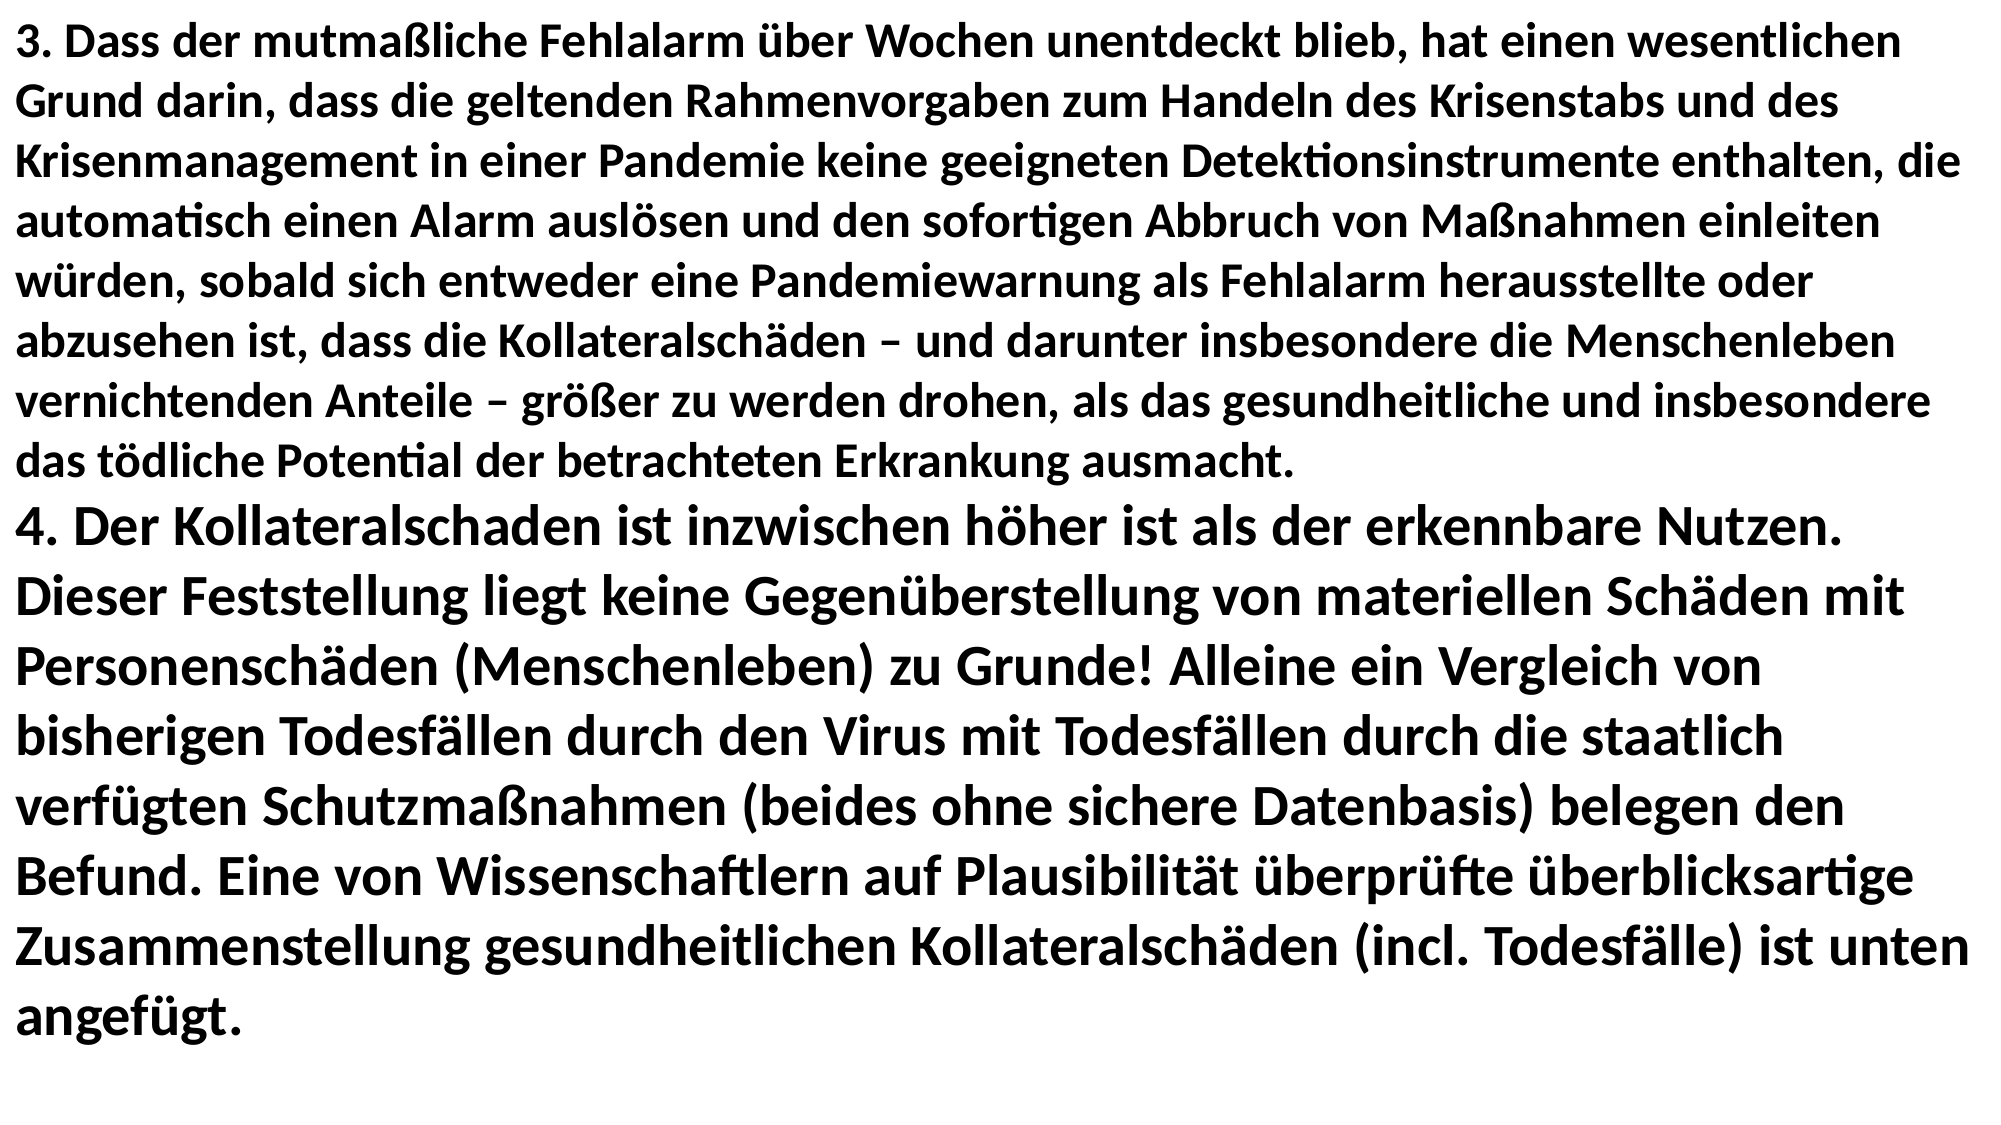

3. Dass der mutmaßliche Fehlalarm über Wochen unentdeckt blieb, hat einen wesentlichen Grund darin, dass die geltenden Rahmenvorgaben zum Handeln des Krisenstabs und des Krisenmanagement in einer Pandemie keine geeigneten Detektionsinstrumente enthalten, die automatisch einen Alarm auslösen und den sofortigen Abbruch von Maßnahmen einleiten würden, sobald sich entweder eine Pandemiewarnung als Fehlalarm herausstellte oder abzusehen ist, dass die Kollateralschäden – und darunter insbesondere die Menschenleben vernichtenden Anteile – größer zu werden drohen, als das gesundheitliche und insbesondere das tödliche Potential der betrachteten Erkrankung ausmacht.
4. Der Kollateralschaden ist inzwischen höher ist als der erkennbare Nutzen. Dieser Feststellung liegt keine Gegenüberstellung von materiellen Schäden mit Personenschäden (Menschenleben) zu Grunde! Alleine ein Vergleich von bisherigen Todesfällen durch den Virus mit Todesfällen durch die staatlich verfügten Schutzmaßnahmen (beides ohne sichere Datenbasis) belegen den Befund. Eine von Wissenschaftlern auf Plausibilität überprüfte überblicksartige Zusammenstellung gesundheitlichen Kollateralschäden (incl. Todesfälle) ist unten angefügt.